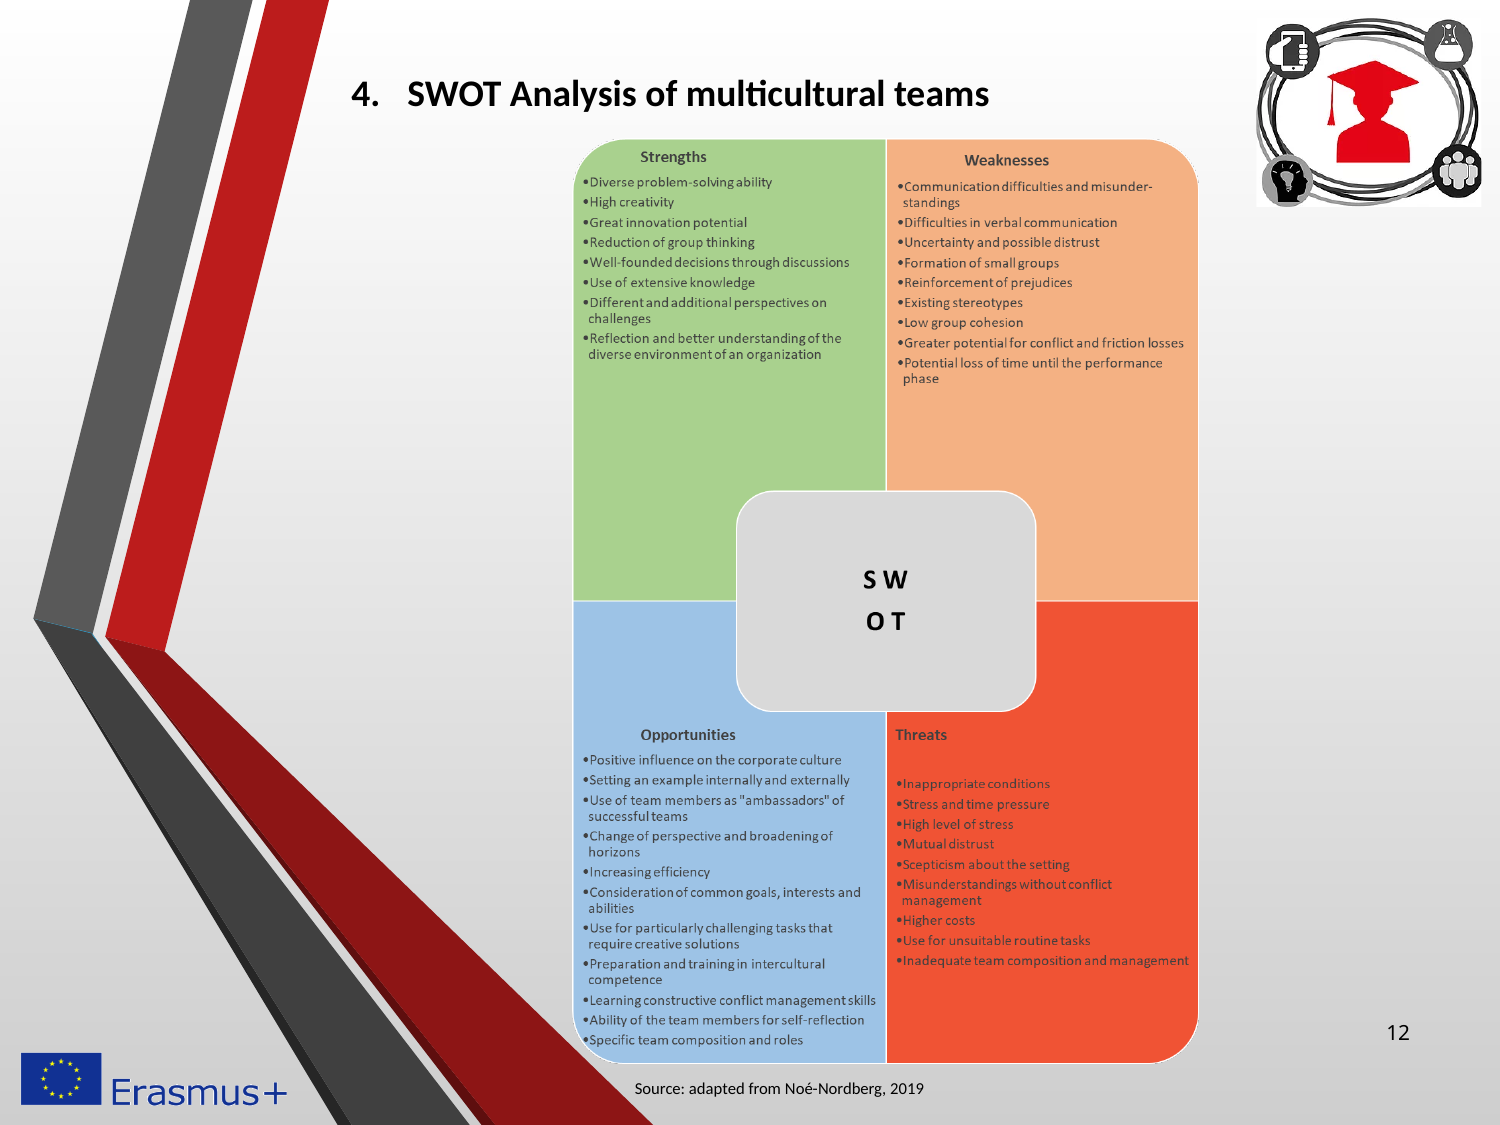

SWOT Analysis of multicultural teams
Source: adapted from Noé-Nordberg, 2019